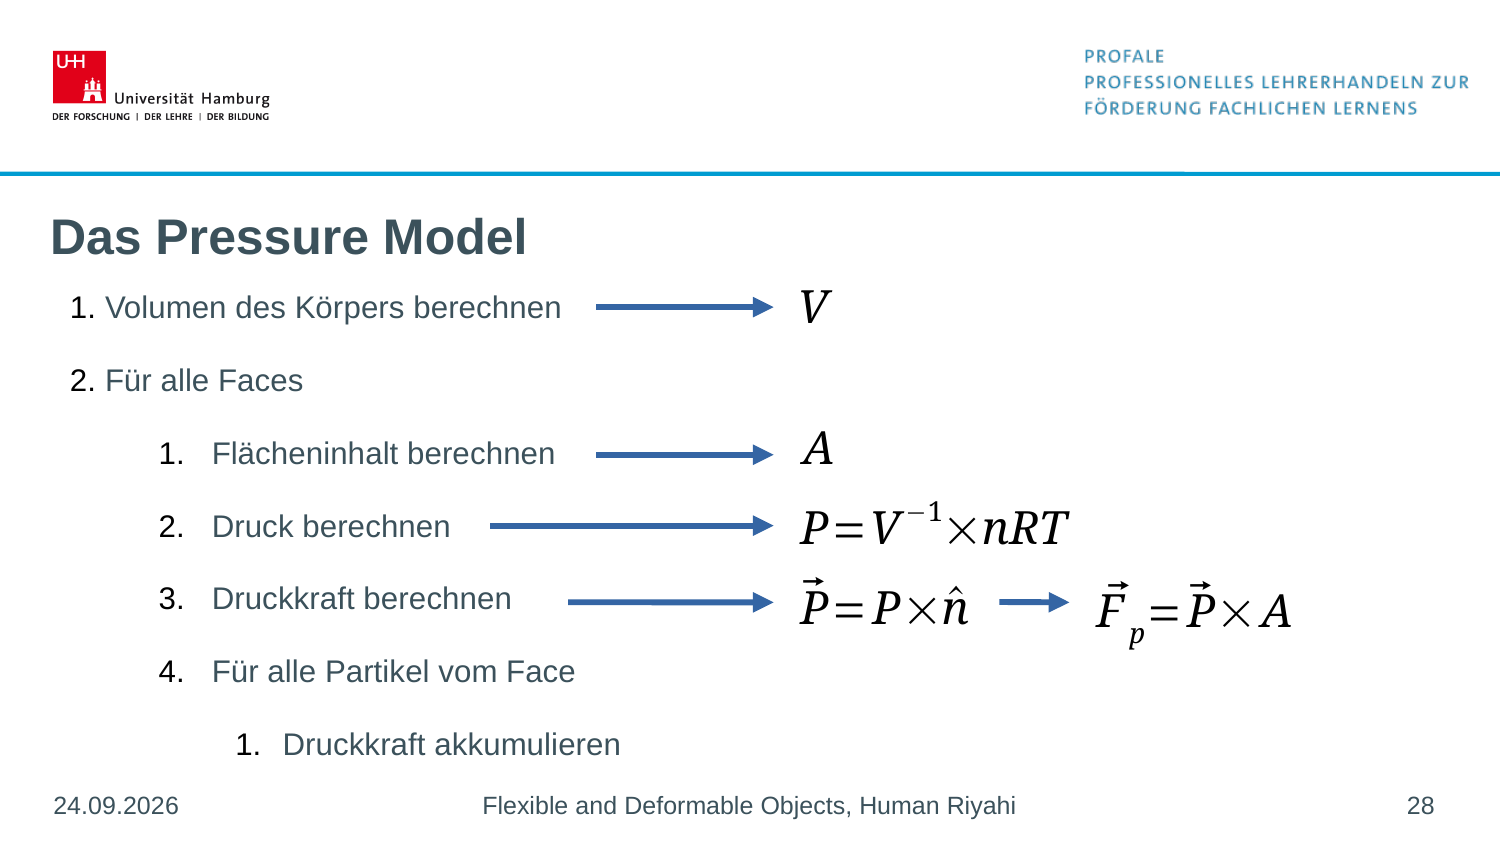

Dazu die richtige Quelle suchen für Mass Spring
Name für Ideal gas law aus Wikipedia https://de.wikipedia.org/wiki/Thermische_Zustandsgleichung_idealer_Gase
XPBD Claim, eigentlich nur weil Godot’s Softbody 3D dafür Properties hat
In den Jolt Code schauen?
# Das Pressure Model
 Volumen des Körpers berechnen
 Für alle Faces
Flächeninhalt berechnen
Druck berechnen
Druckkraft berechnen
Für alle Partikel vom Face
Druckkraft akkumulieren
Flexible and Deformable Objects, Human Riyahi